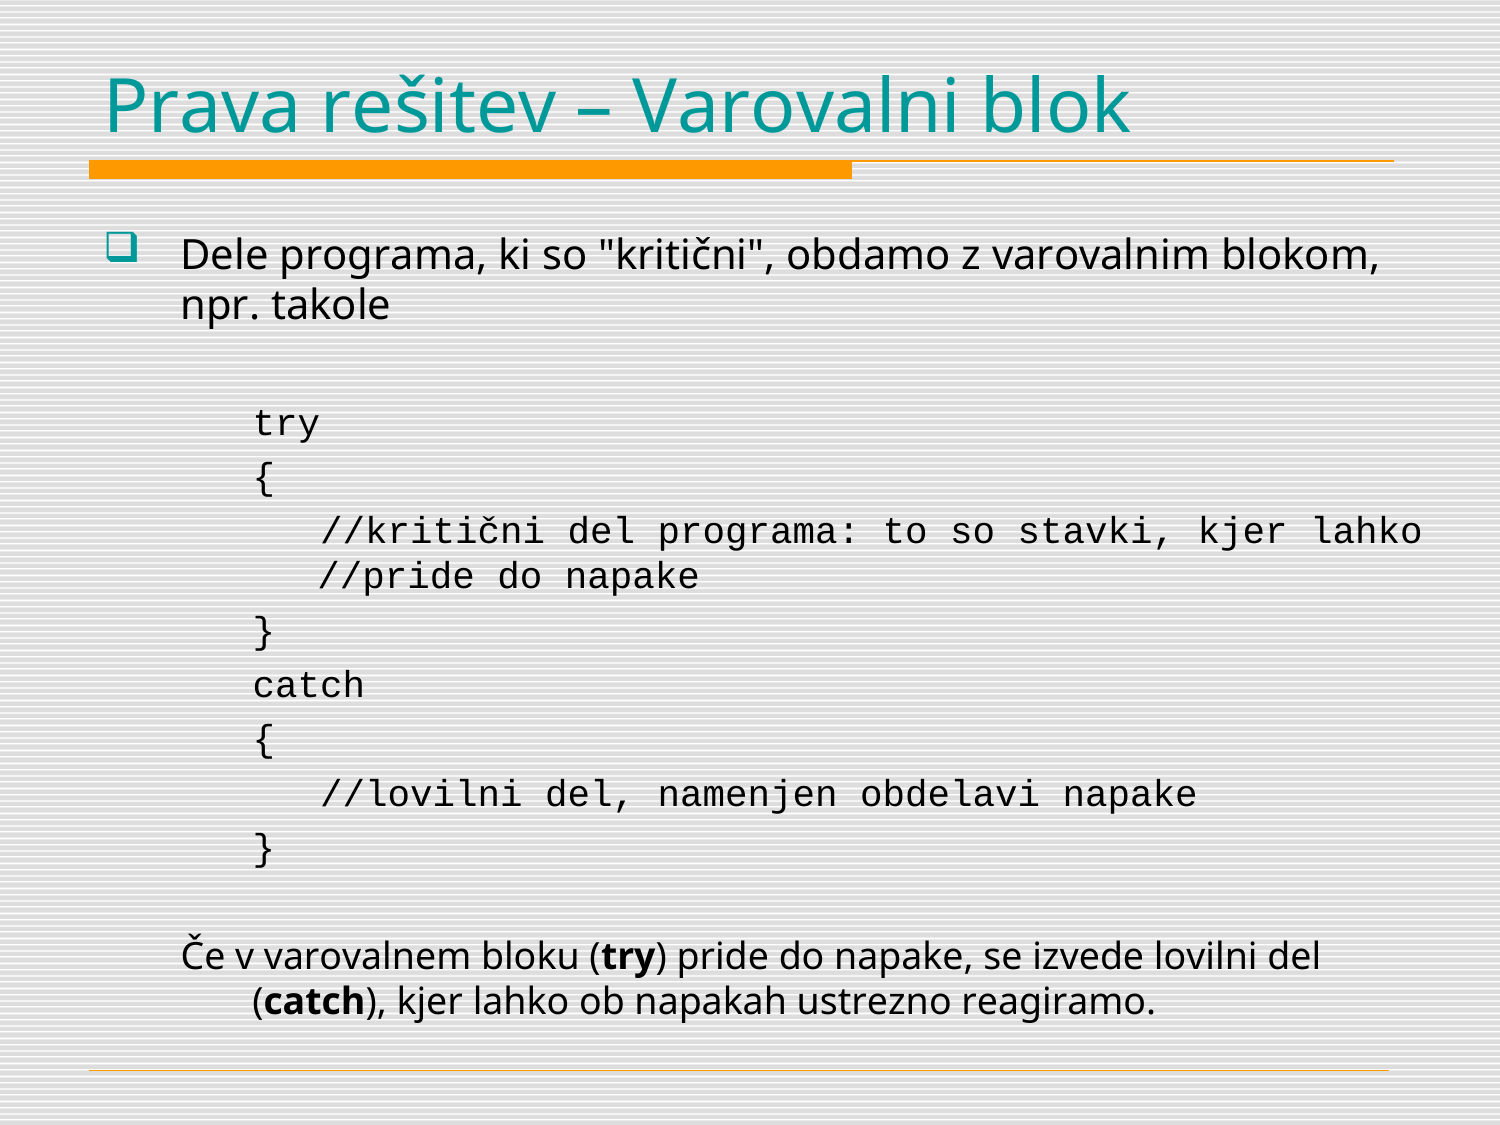

# Prava rešitev – Varovalni blok
Dele programa, ki so "kritični", obdamo z varovalnim blokom, npr. takole
try
{
 //kritični del programa: to so stavki, kjer lahko //pride do napake
}
catch
{
 //lovilni del, namenjen obdelavi napake
}
Če v varovalnem bloku (try) pride do napake, se izvede lovilni del (catch), kjer lahko ob napakah ustrezno reagiramo.